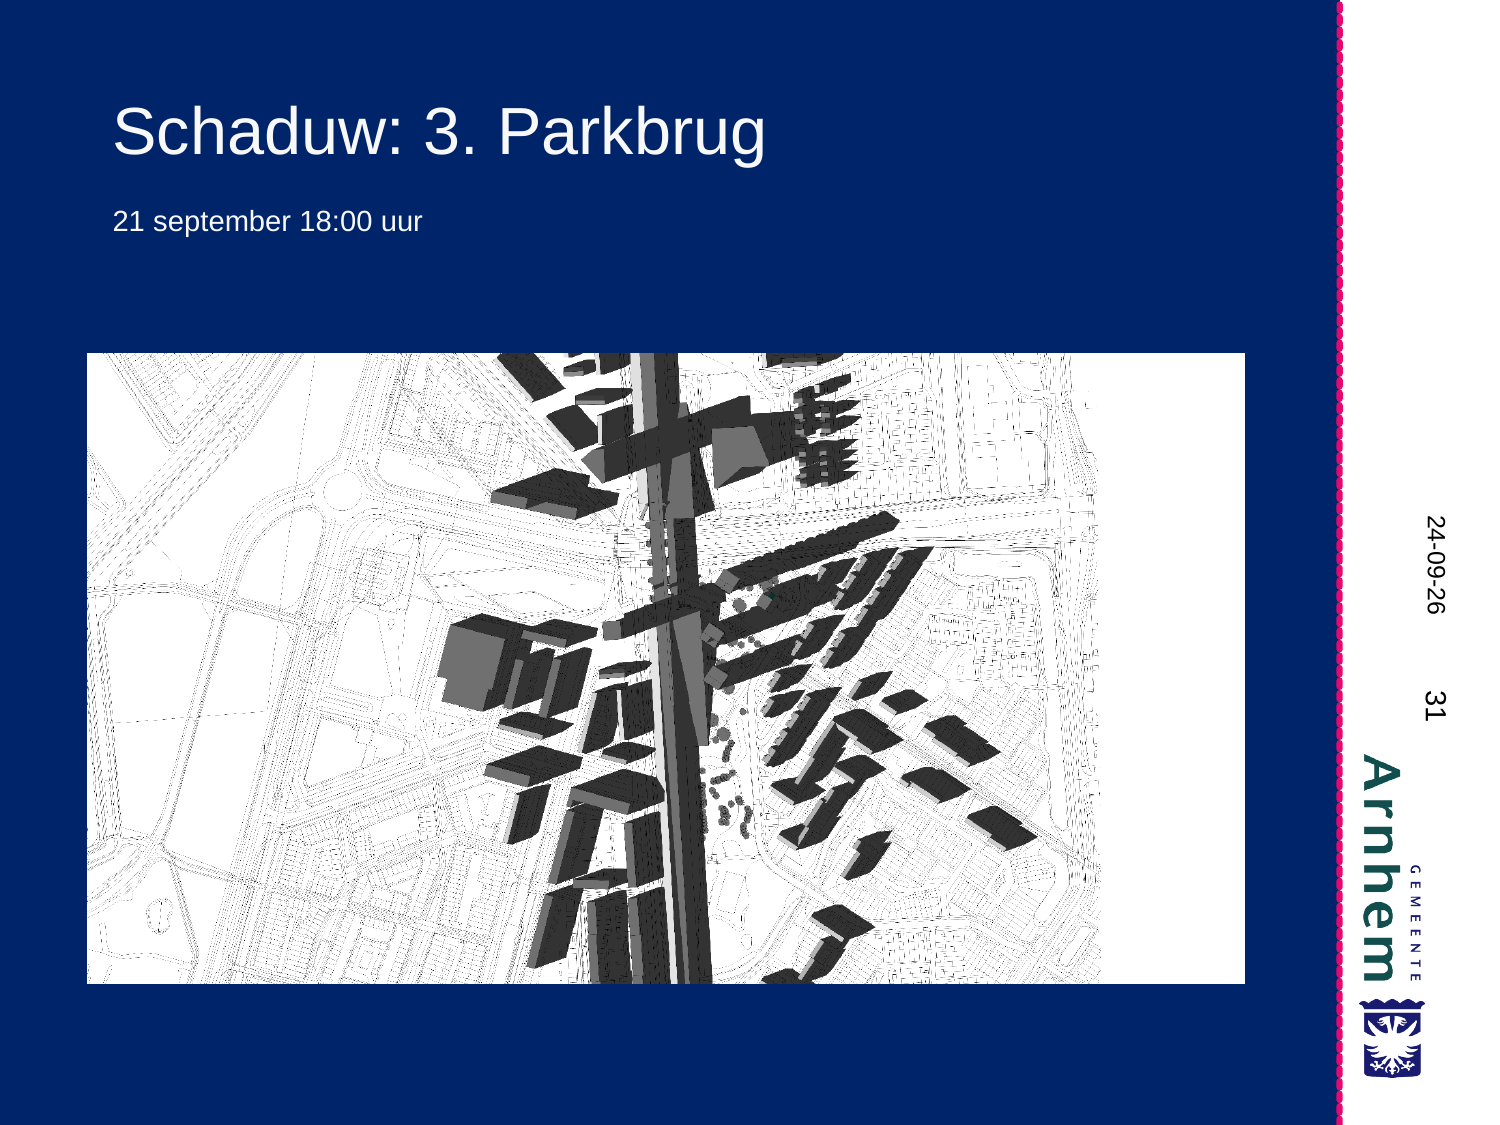

Schaduw: 3. Parkbrug
21 september 18:00 uur